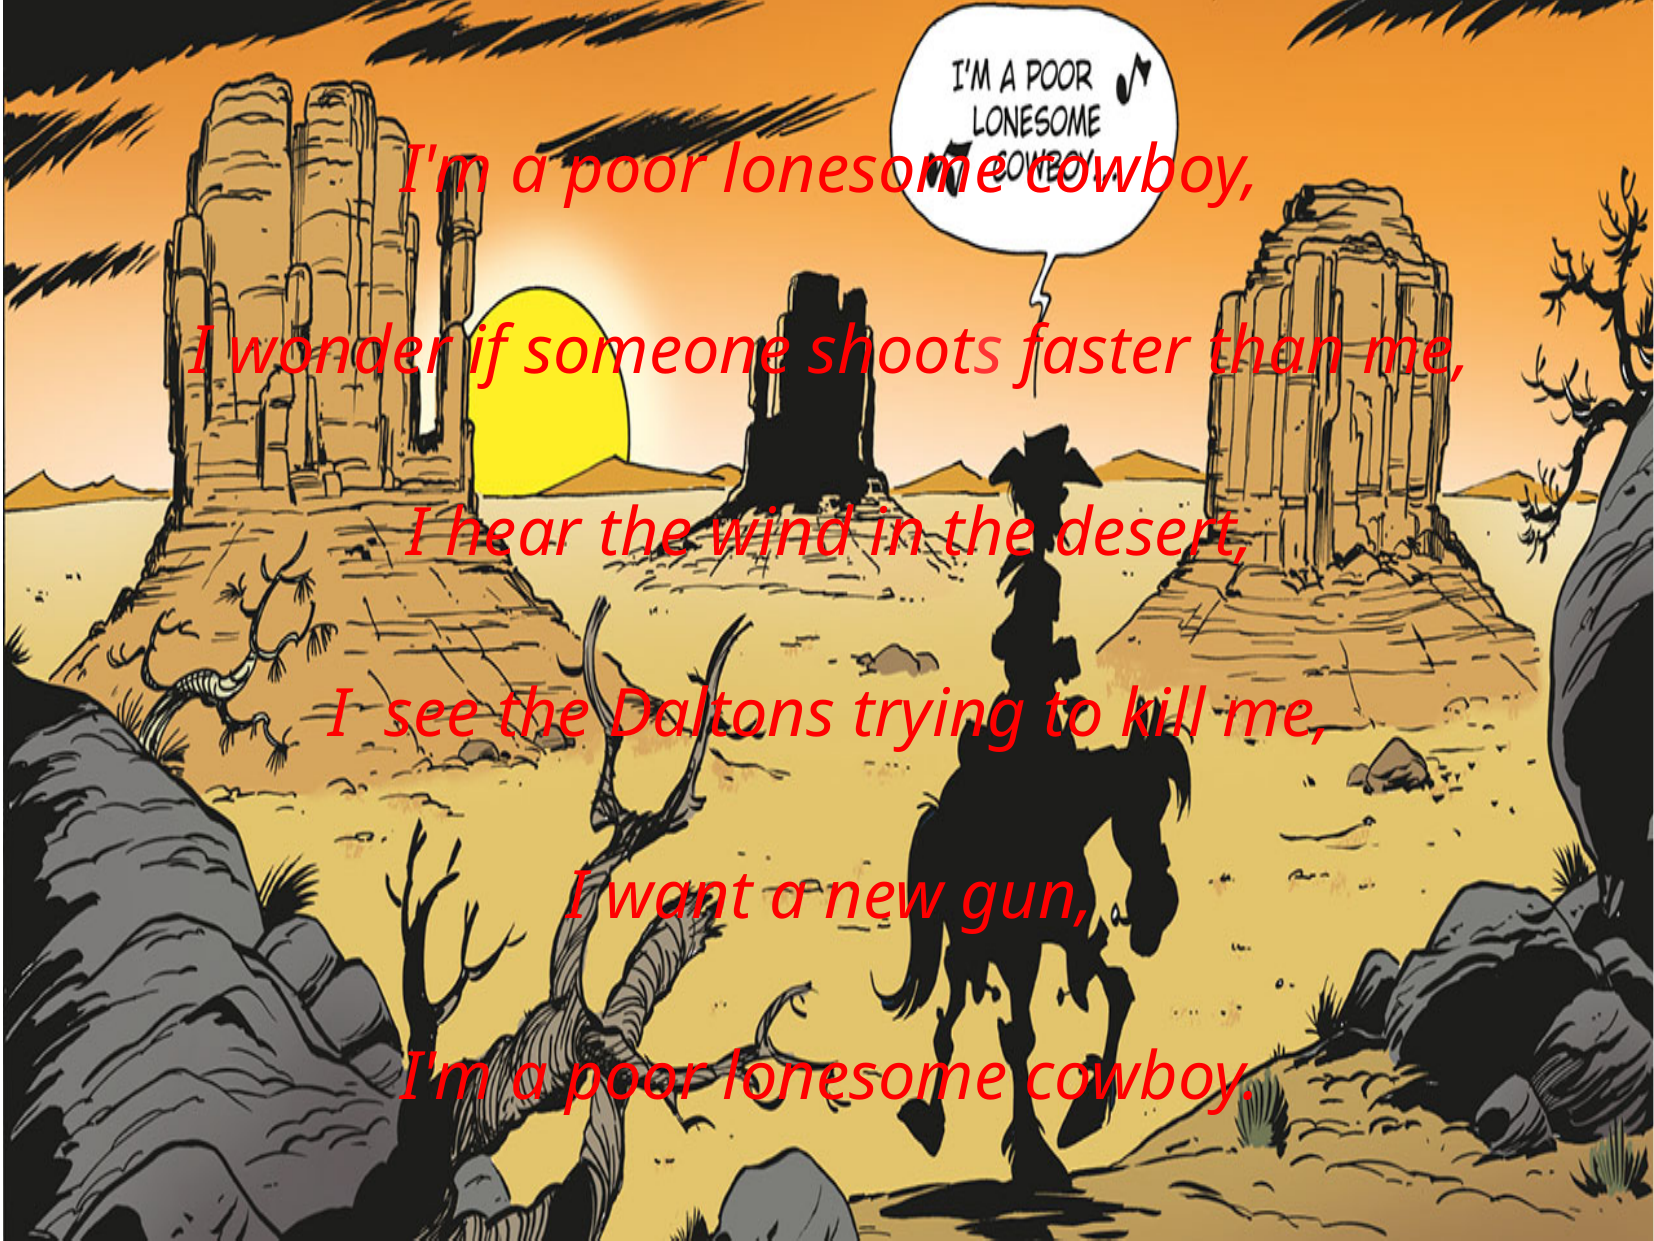

I'm a poor lonesome cowboy,
I wonder if someone shoots faster than me,
I hear the wind in the desert,
I see the Daltons trying to kill me,
I want a new gun,
I'm a poor lonesome cowboy.
#